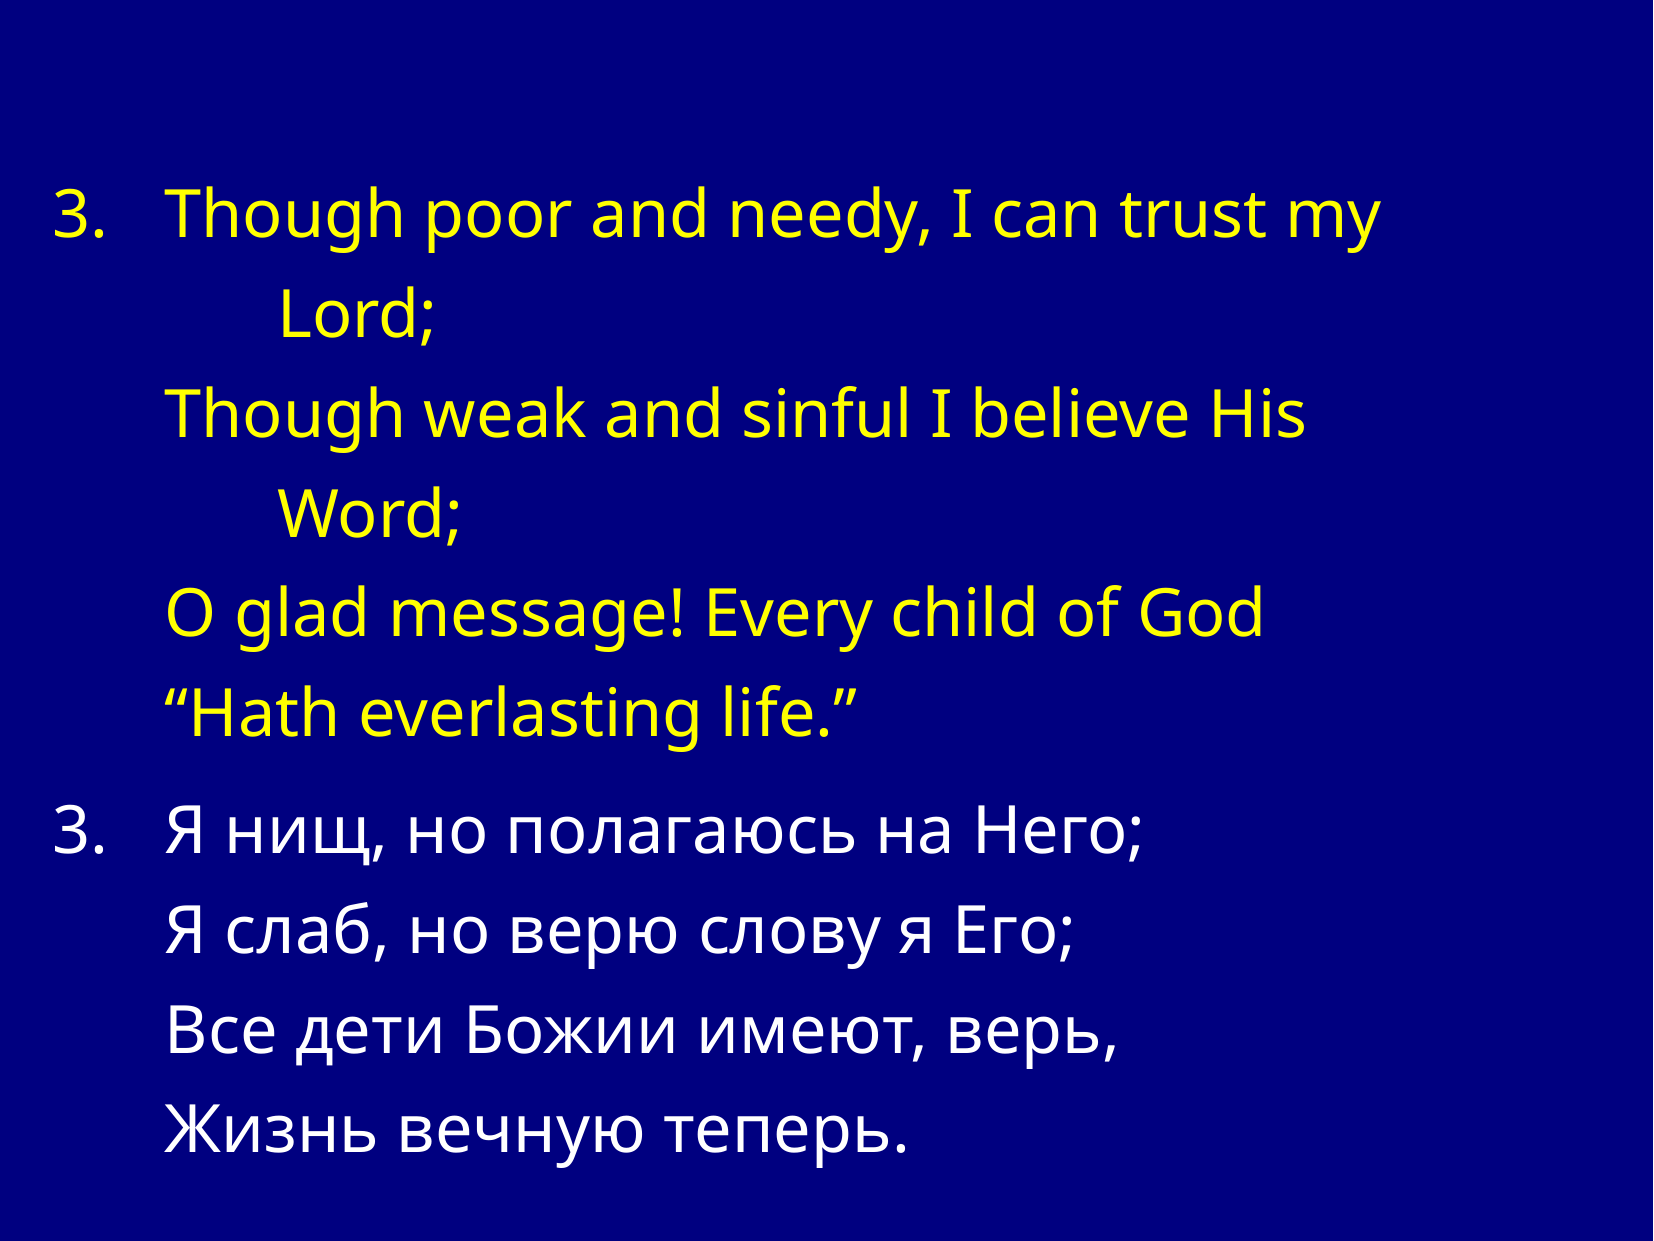

3.	Though poor and needy, I can trust my
		Lord;
	Though weak and sinful I believe His
		Word;
	O glad message! Every child of God
	“Hath everlasting life.”
3.	Я нищ, но полагаюсь на Него;
	Я слаб, но верю слову я Его;
	Все дети Божии имеют, верь,
	Жизнь вечную теперь.